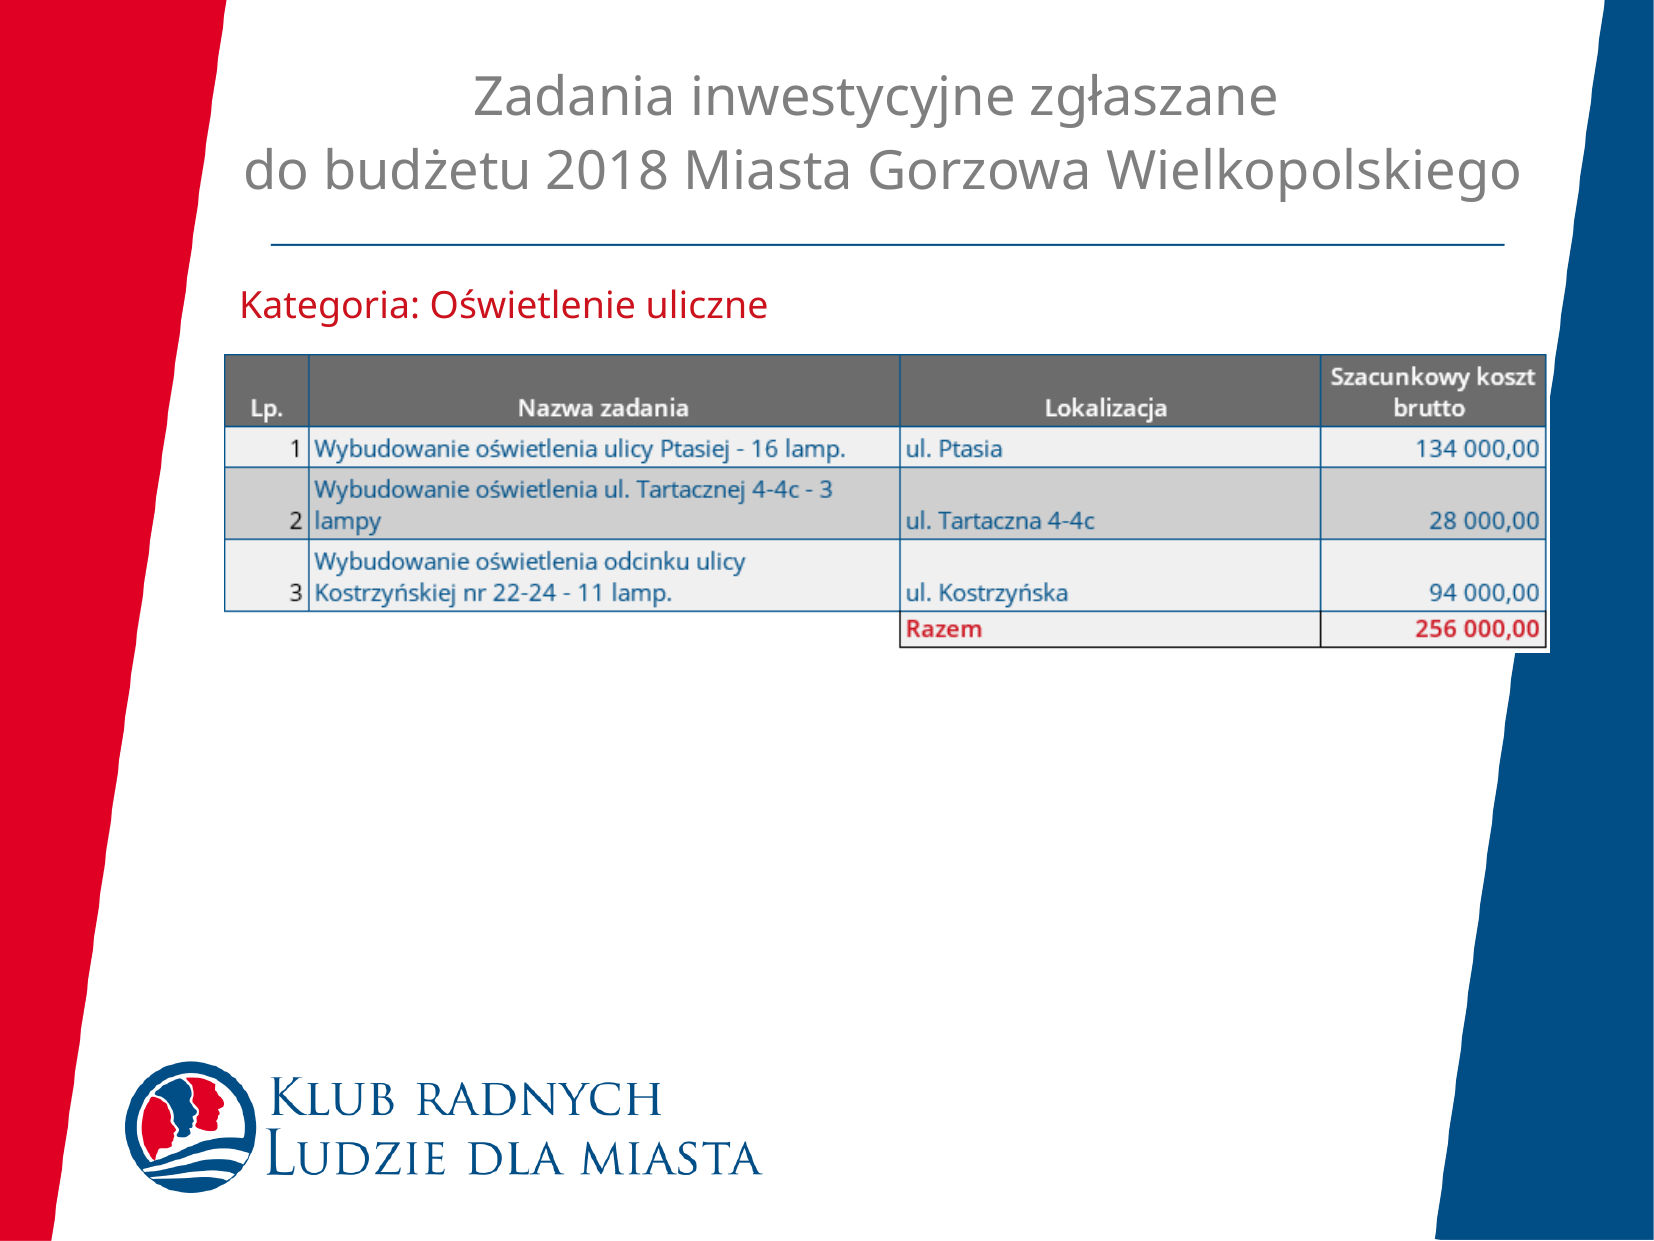

# Zadania inwestycyjne zgłaszane do budżetu 2018 Miasta Gorzowa Wielkopolskiego
Kategoria: Oświetlenie uliczne